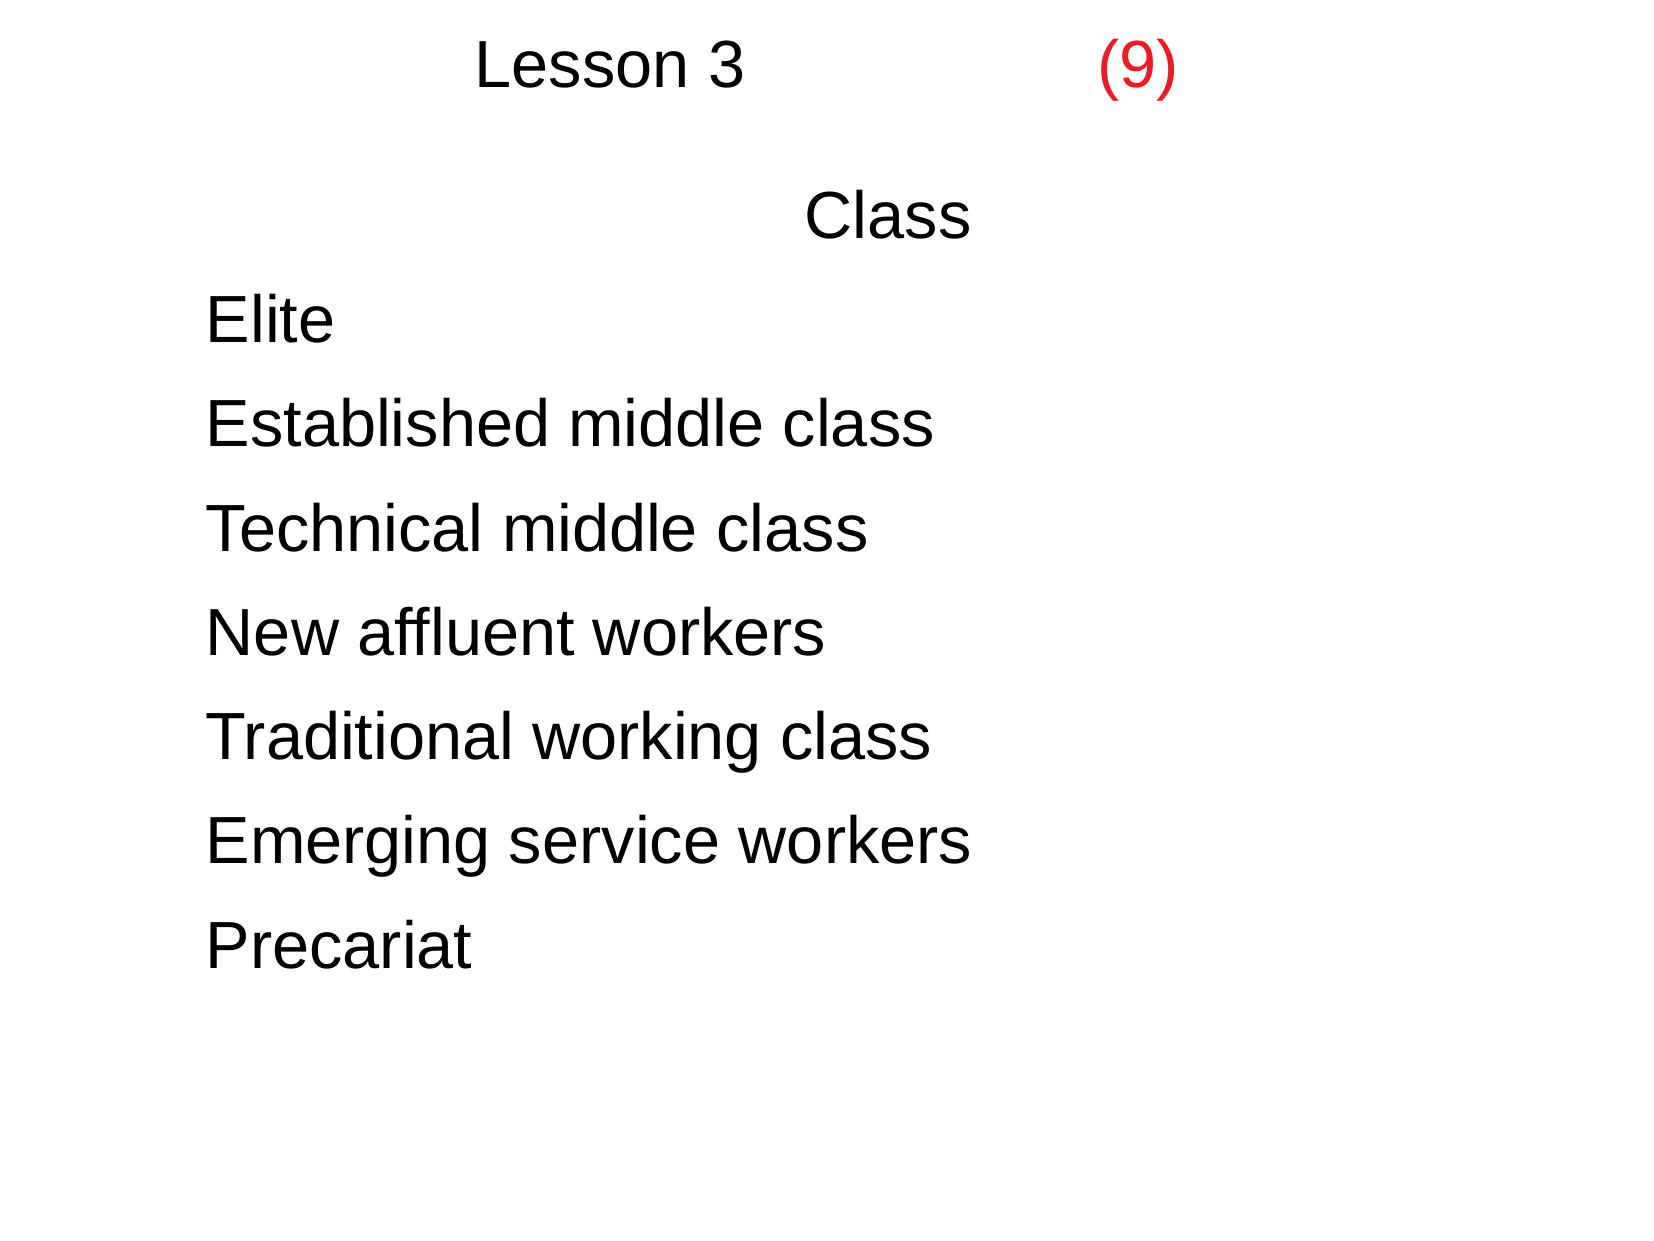

# Lesson 3 (9)
Class
Elite
Established middle class
Technical middle class
New affluent workers
Traditional working class
Emerging service workers
Precariat